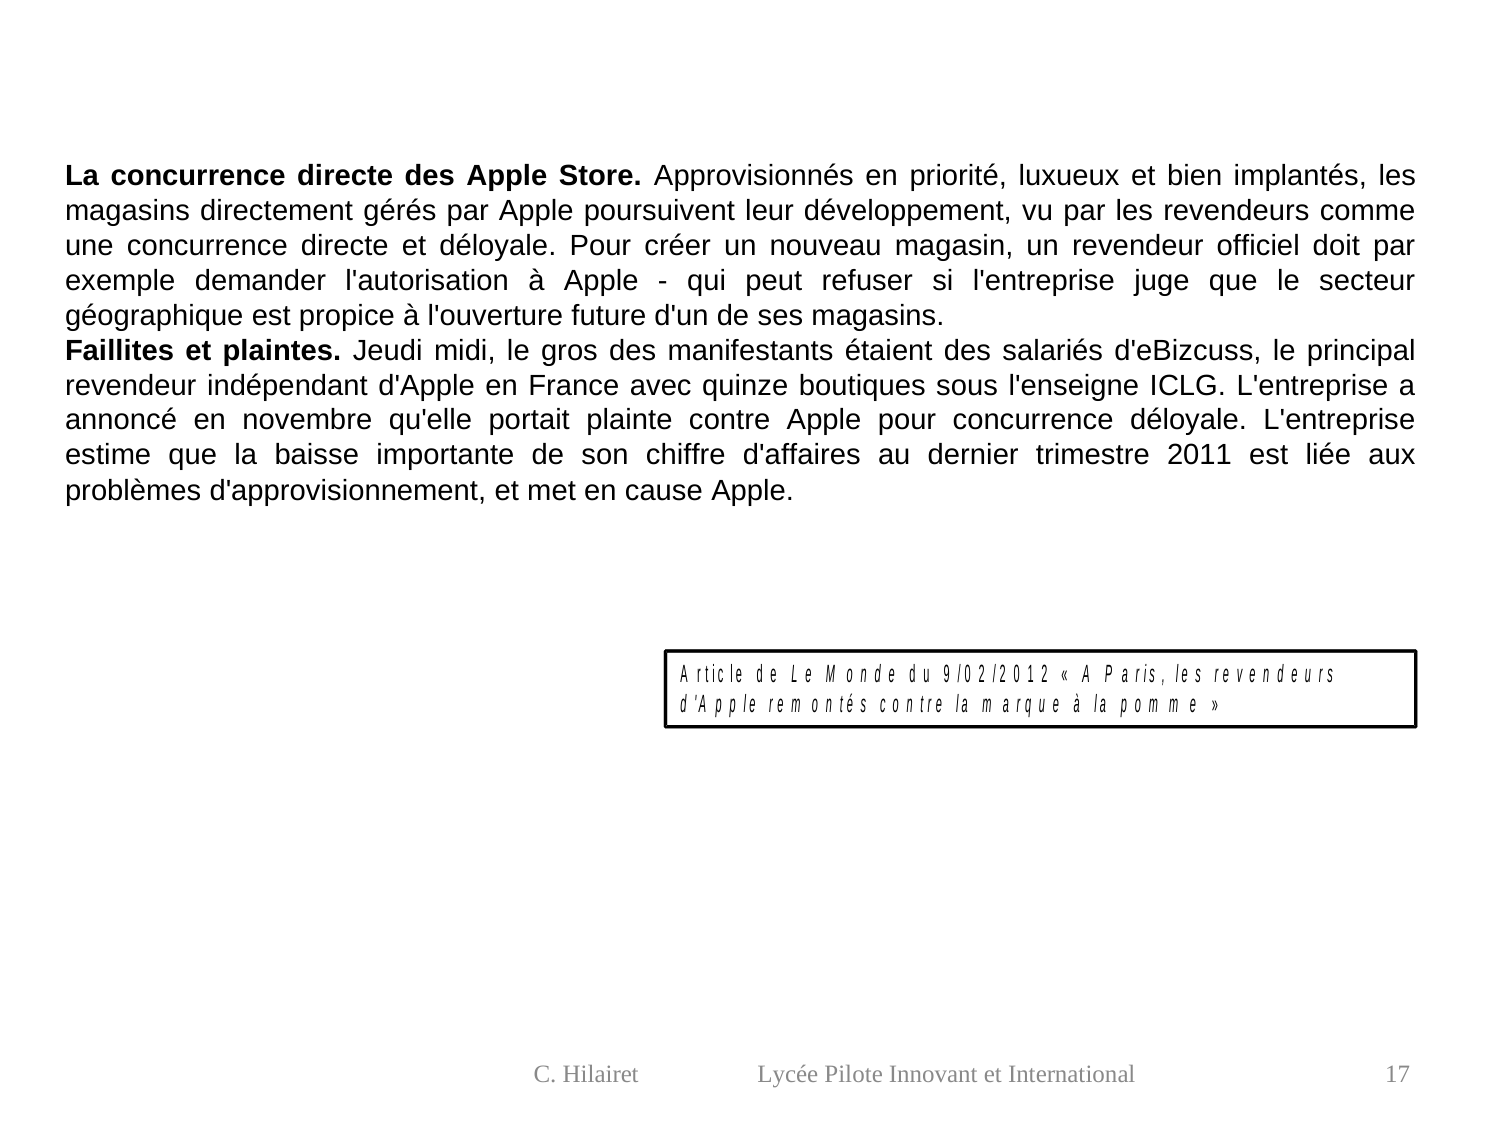

La concurrence directe des Apple Store. Approvisionnés en priorité, luxueux et bien implantés, les magasins directement gérés par Apple poursuivent leur développement, vu par les revendeurs comme une concurrence directe et déloyale. Pour créer un nouveau magasin, un revendeur officiel doit par exemple demander l'autorisation à Apple - qui peut refuser si l'entreprise juge que le secteur géographique est propice à l'ouverture future d'un de ses magasins.
Faillites et plaintes. Jeudi midi, le gros des manifestants étaient des salariés d'eBizcuss, le principal revendeur indépendant d'Apple en France avec quinze boutiques sous l'enseigne ICLG. L'entreprise a annoncé en novembre qu'elle portait plainte contre Apple pour concurrence déloyale. L'entreprise estime que la baisse importante de son chiffre d'affaires au dernier trimestre 2011 est liée aux problèmes d'approvisionnement, et met en cause Apple.
C. Hilairet Lycée Pilote Innovant et International